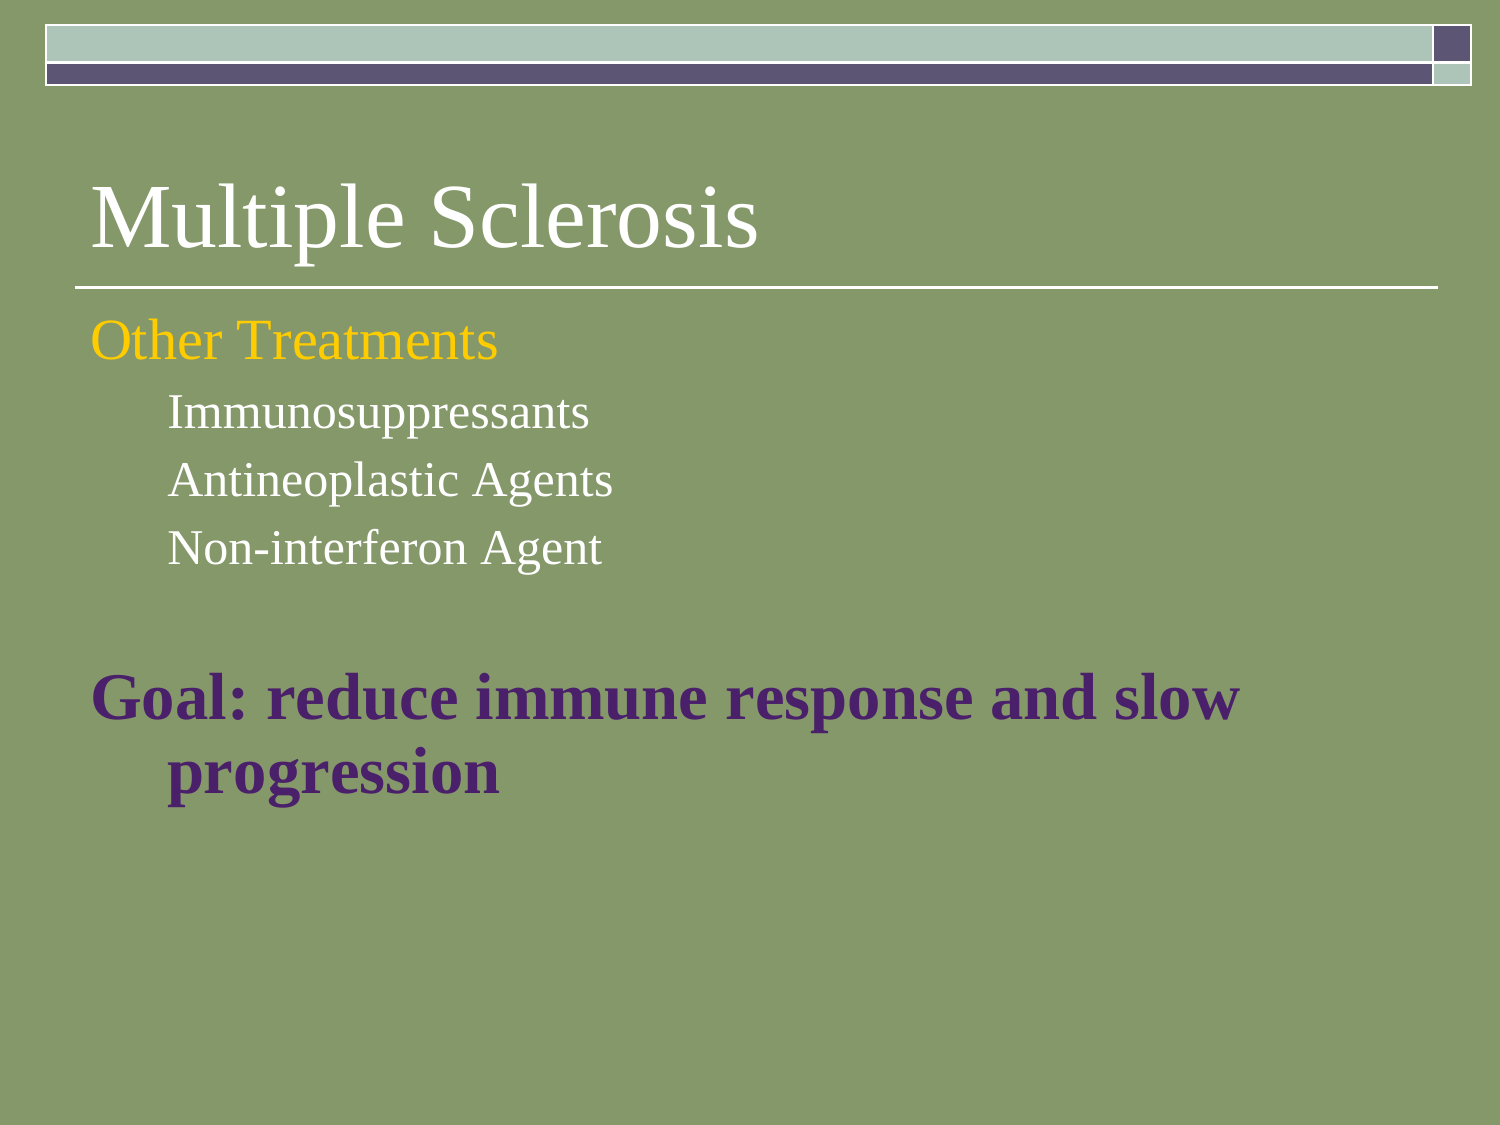

# Multiple Sclerosis
Other Treatments
Immunosuppressants
Antineoplastic Agents
Non-interferon Agent
Goal: reduce immune response and slow progression